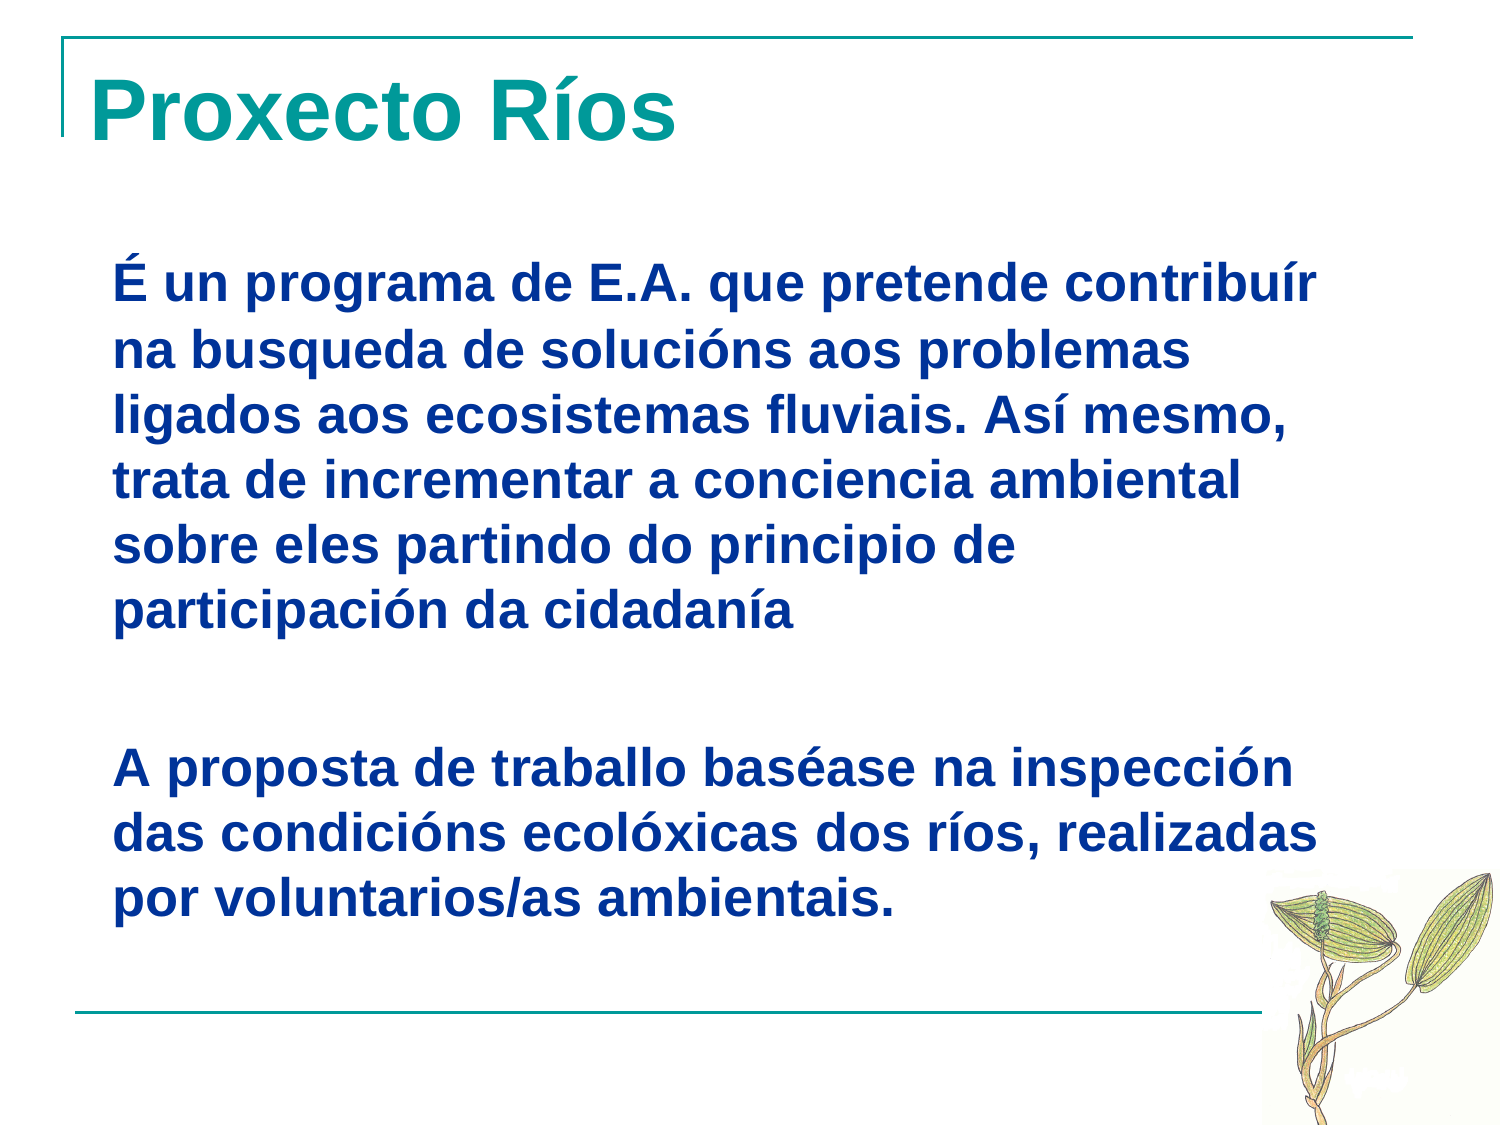

# Proxecto Ríos
	É un programa de E.A. que pretende contribuír na busqueda de solucións aos problemas ligados aos ecosistemas fluviais. Así mesmo, trata de incrementar a conciencia ambiental sobre eles partindo do principio de participación da cidadanía
	A proposta de traballo baséase na inspección das condicións ecolóxicas dos ríos, realizadas por voluntarios/as ambientais.